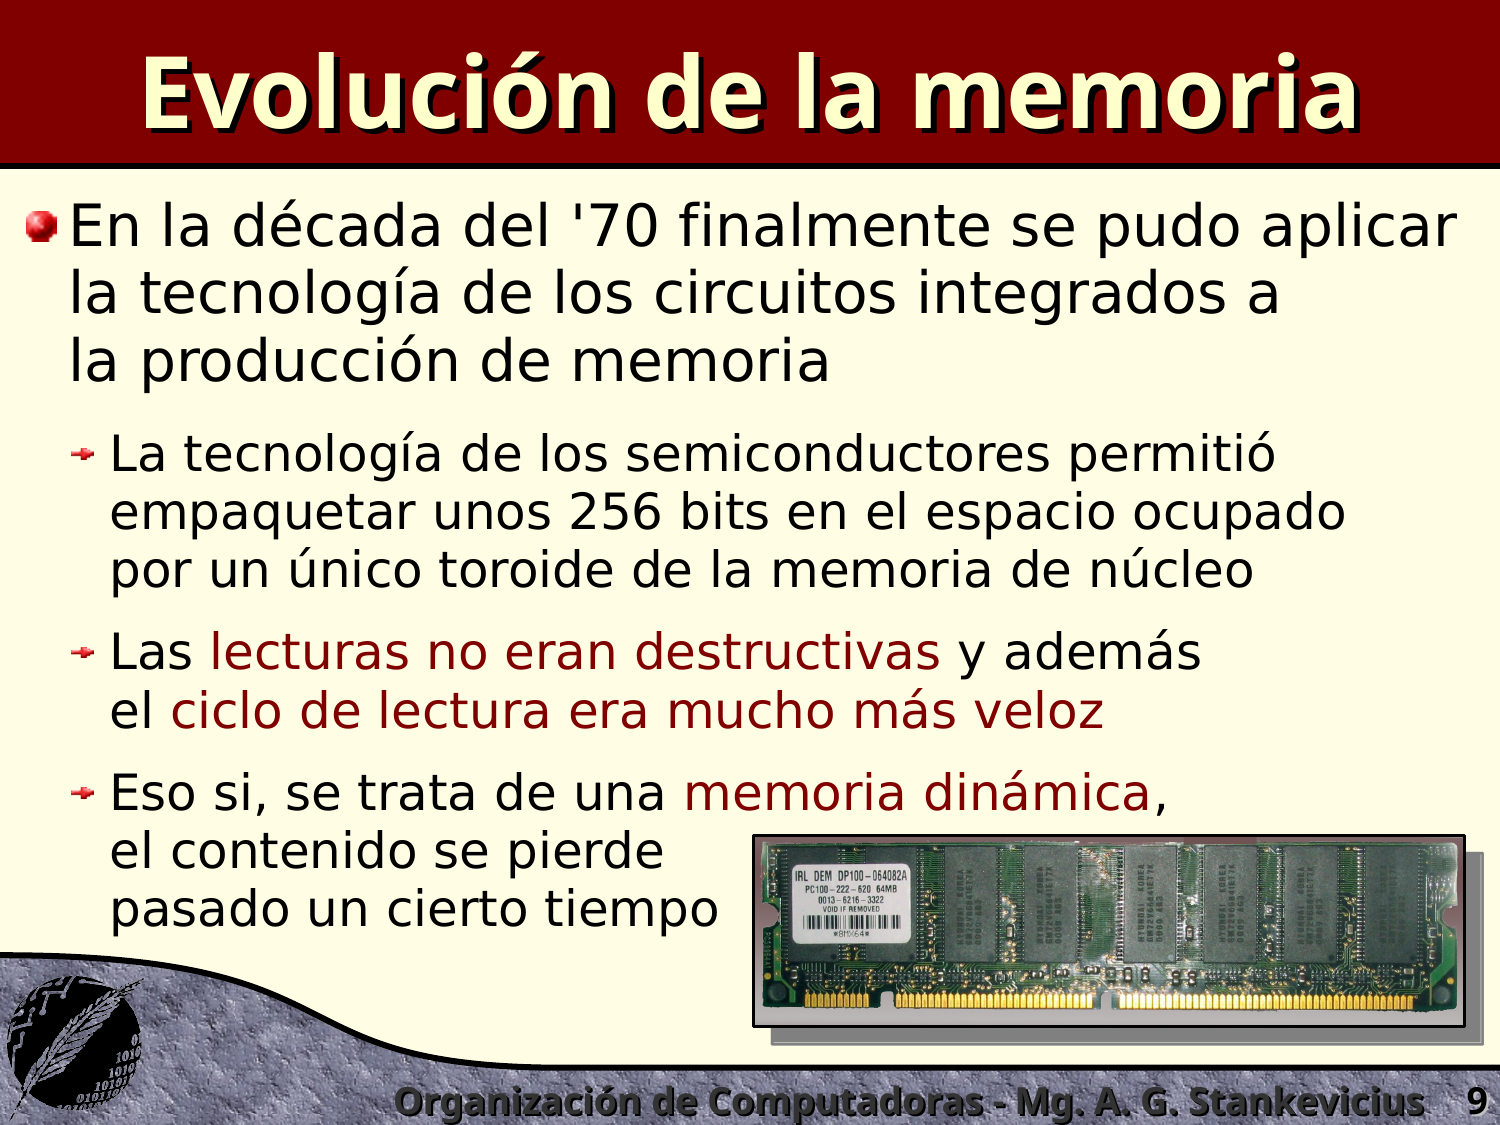

# Evolución de la memoria
En la década del '70 finalmente se pudo aplicar la tecnología de los circuitos integrados a
la producción de memoria
La tecnología de los semiconductores permitió empaquetar unos 256 bits en el espacio ocupado
por un único toroide de la memoria de núcleo
Las lecturas no eran destructivas y además
el ciclo de lectura era mucho más veloz
Eso si, se trata de una memoria dinámica,
el contenido se pierde
pasado un cierto tiempo
9